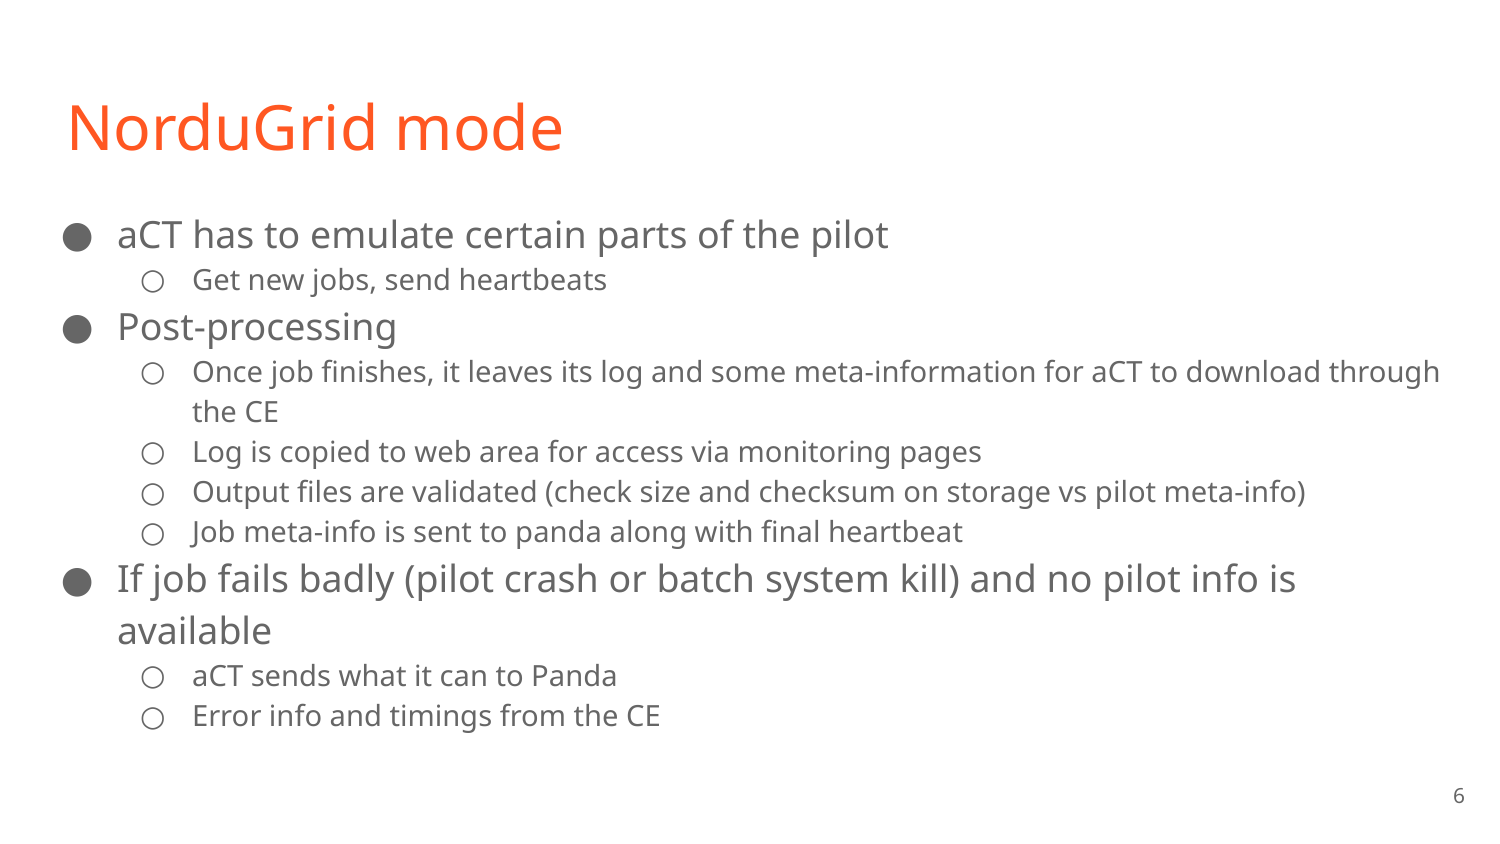

# NorduGrid mode
aCT has to emulate certain parts of the pilot
Get new jobs, send heartbeats
Post-processing
Once job finishes, it leaves its log and some meta-information for aCT to download through the CE
Log is copied to web area for access via monitoring pages
Output files are validated (check size and checksum on storage vs pilot meta-info)
Job meta-info is sent to panda along with final heartbeat
If job fails badly (pilot crash or batch system kill) and no pilot info is available
aCT sends what it can to Panda
Error info and timings from the CE